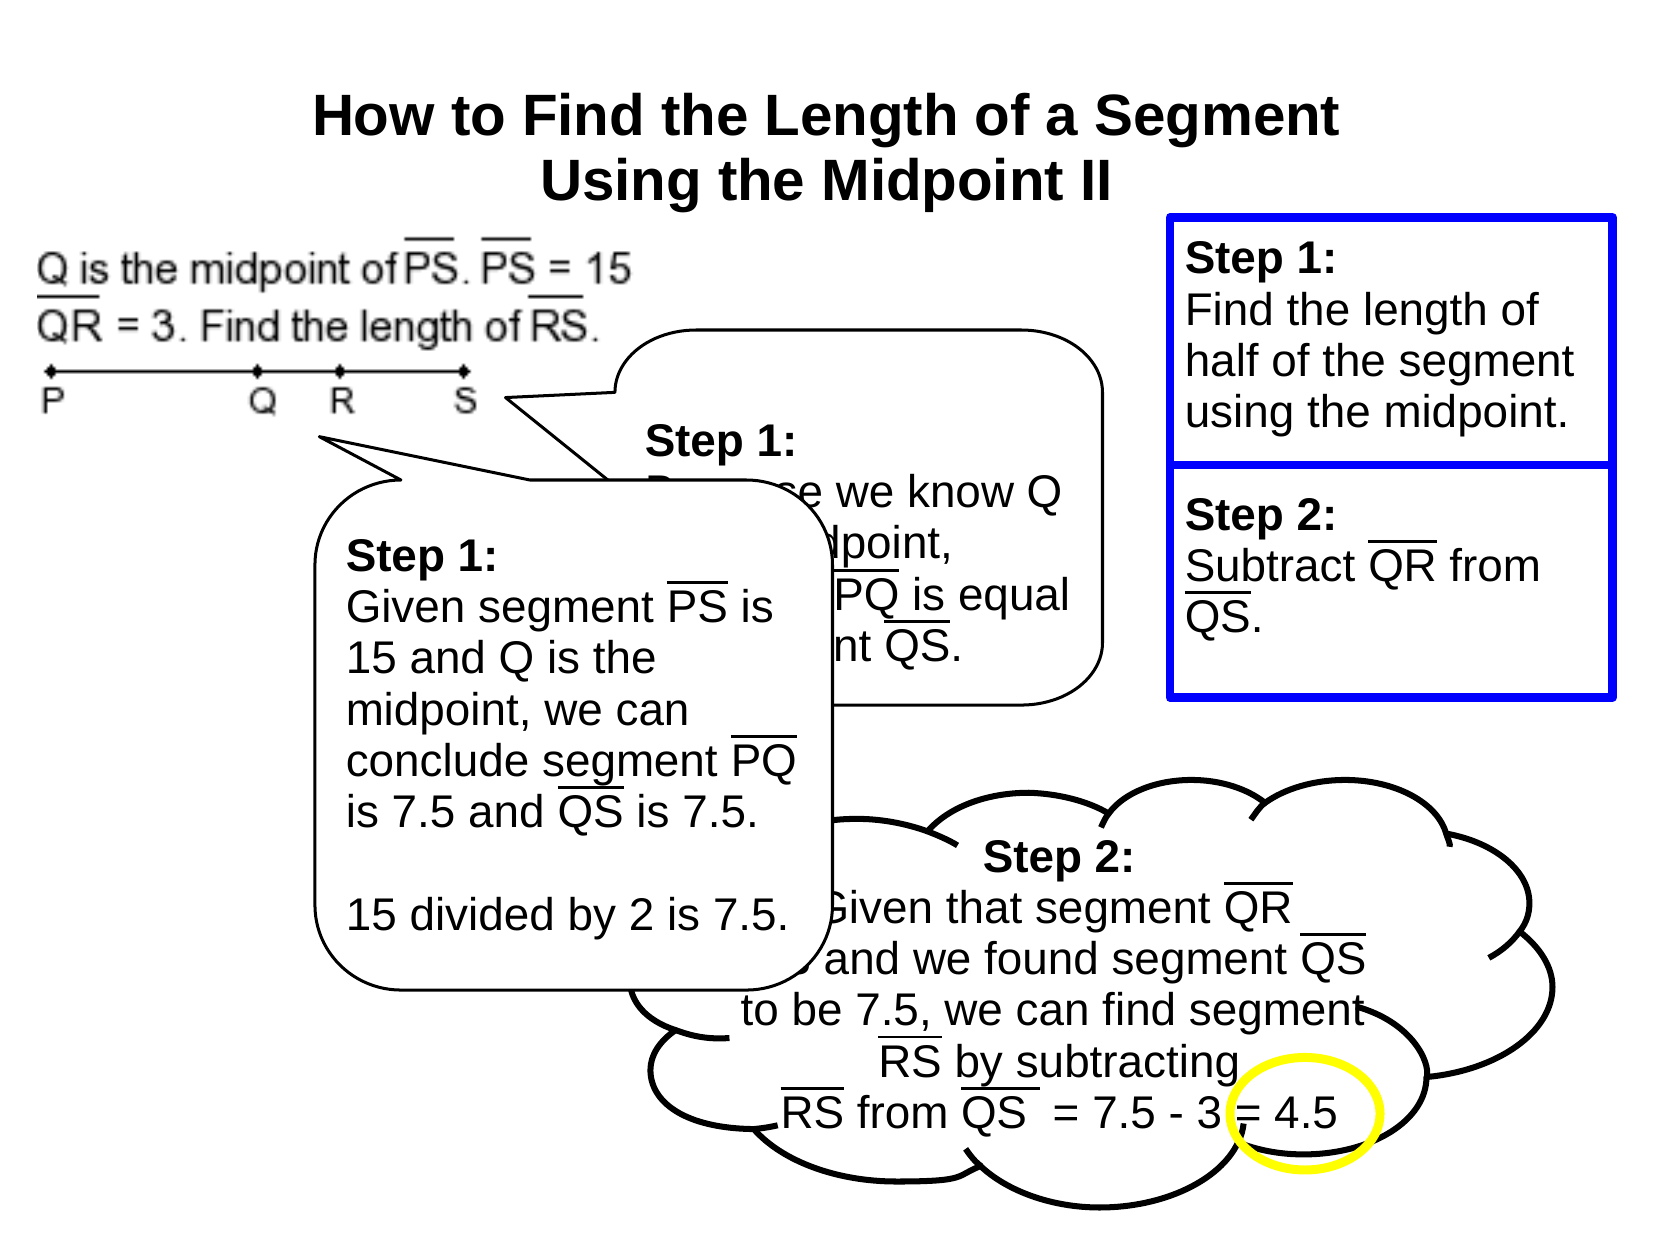

How to Find the Length of a Segment Using the Midpoint II
Step 1:
Find the length of half of the segment using the midpoint.
Step 2:
Subtract QR from QS.
Step 1:
Because we know Q is the midpoint, segment PQ is equal to segment QS.
Step 1:
Given segment PS is 15 and Q is the midpoint, we can conclude segment PQ is 7.5 and QS is 7.5.
15 divided by 2 is 7.5.
Step 2:
Given that segment QR
is 3 and we found segment QS
to be 7.5, we can find segment
RS by subtracting
RS from QS = 7.5 - 3 = 4.5